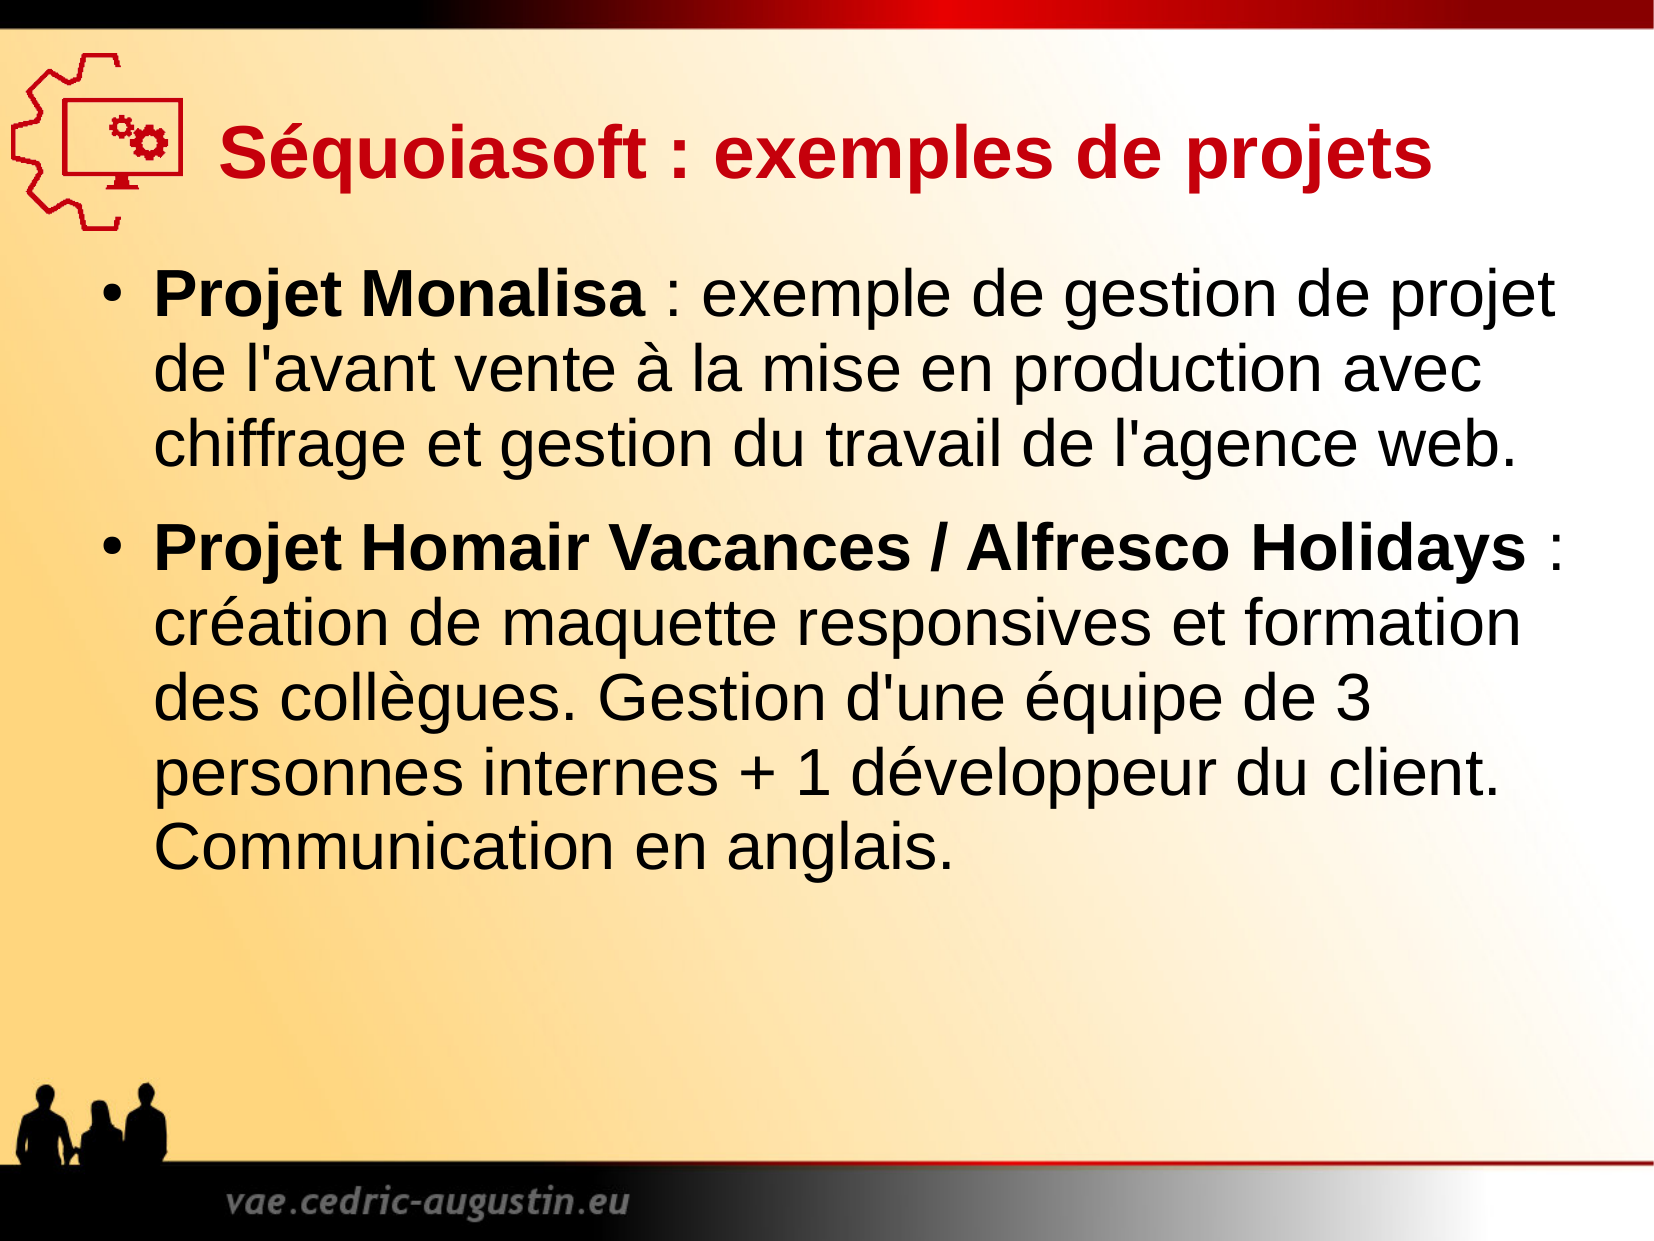

# Séquoiasoft : exemples de projets
Projet Monalisa : exemple de gestion de projet de l'avant vente à la mise en production avec chiffrage et gestion du travail de l'agence web.
Projet Homair Vacances / Alfresco Holidays : création de maquette responsives et formation des collègues. Gestion d'une équipe de 3 personnes internes + 1 développeur du client. Communication en anglais.